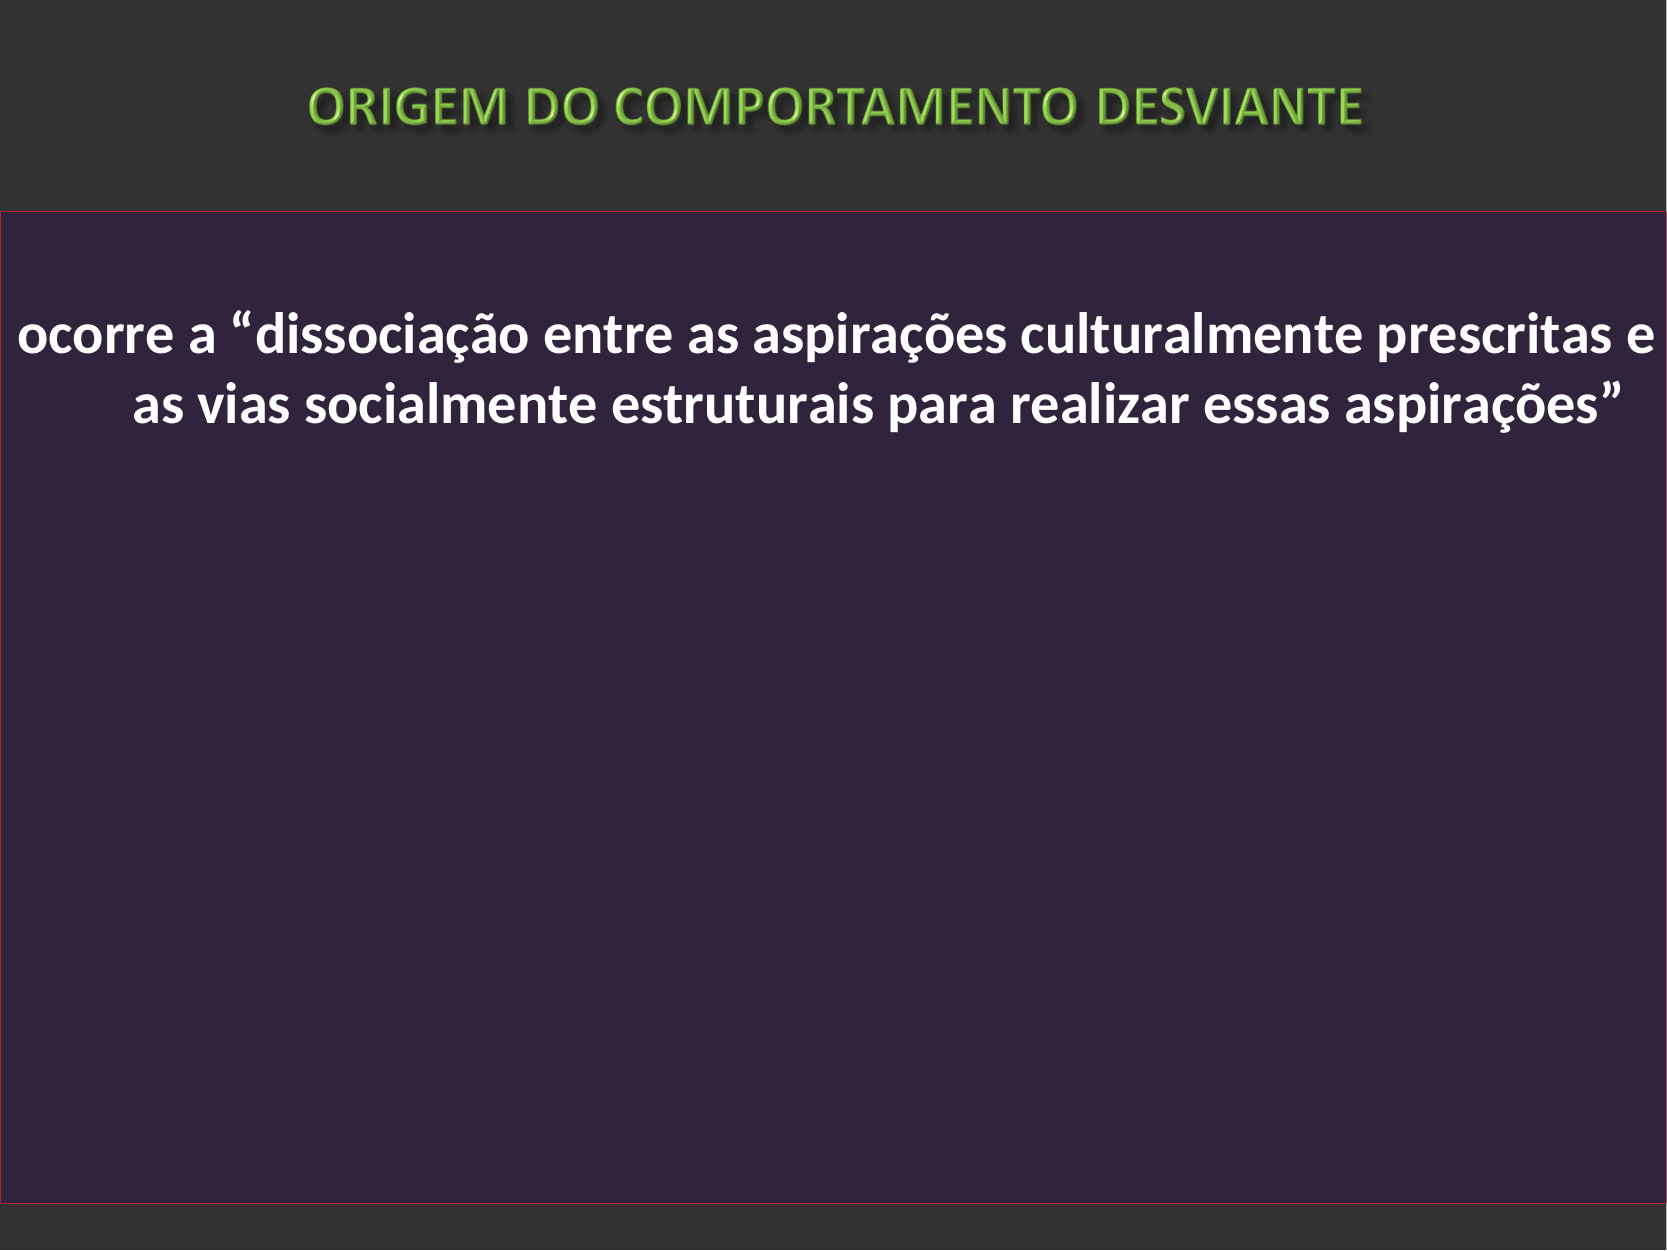

# ocorre a “dissociação entre as aspirações culturalmente prescritas e as vias socialmente estruturais para realizar essas aspirações”